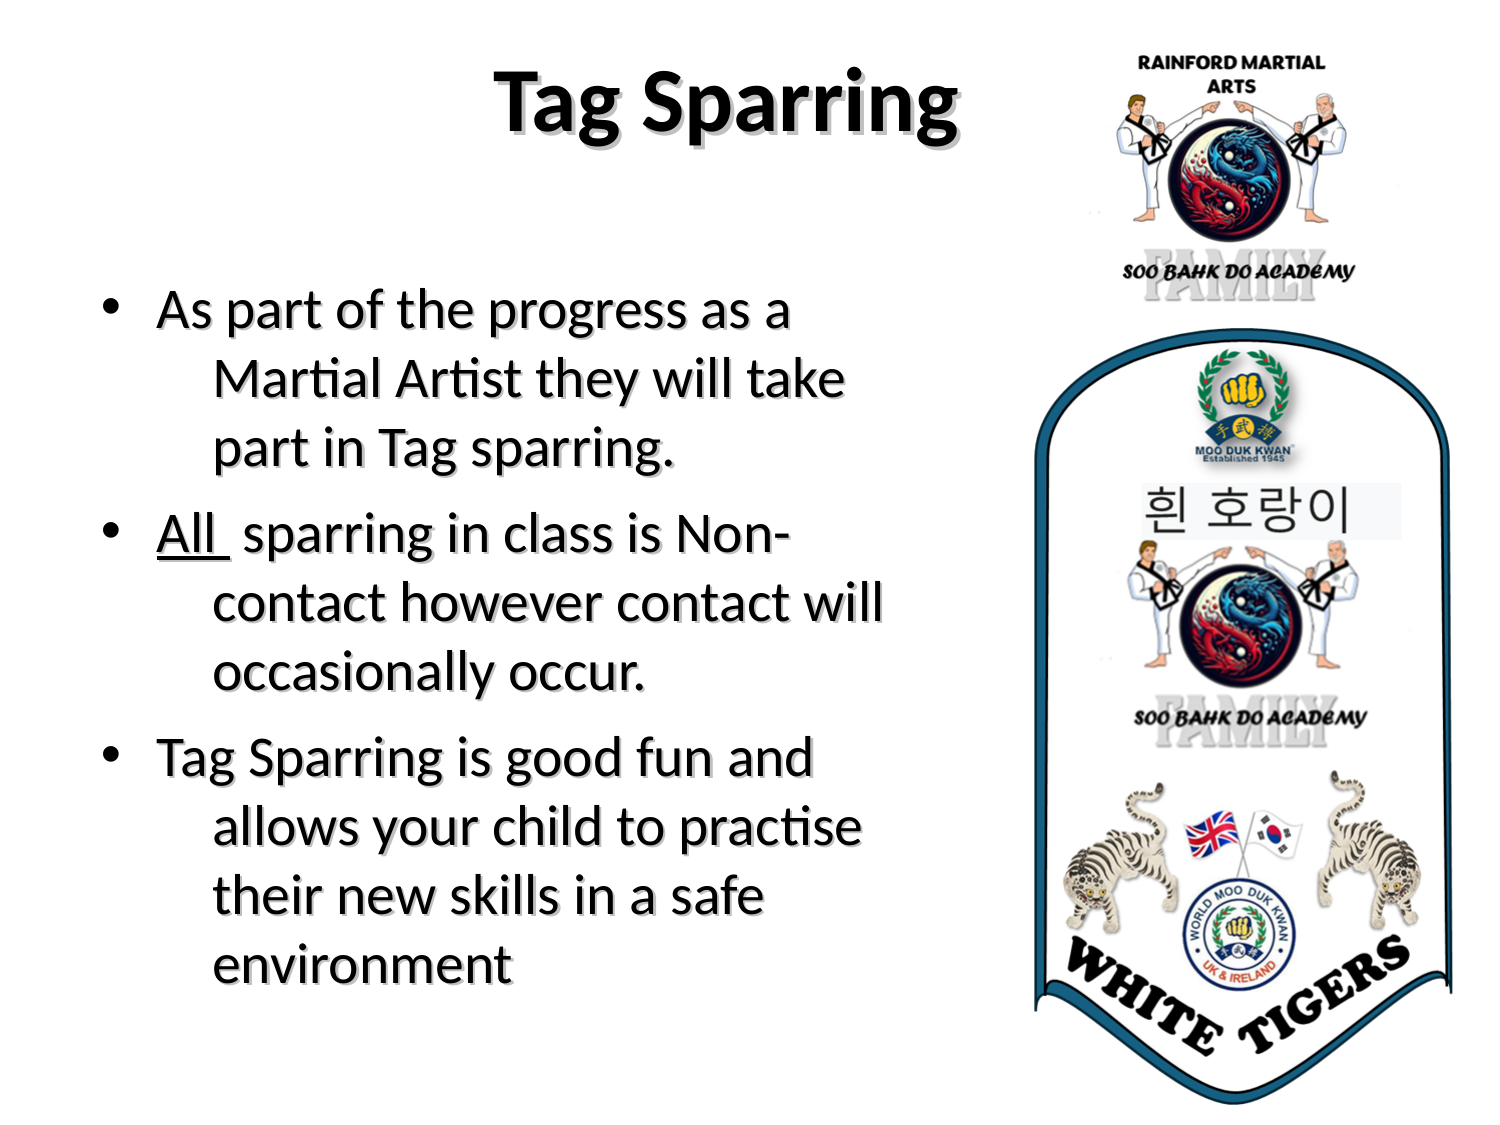

# Tag Sparring
As part of the progress as a Martial Artist they will take part in Tag sparring.
All sparring in class is Non- contact however contact will occasionally occur.
Tag Sparring is good fun and allows your child to practise their new skills in a safe environment